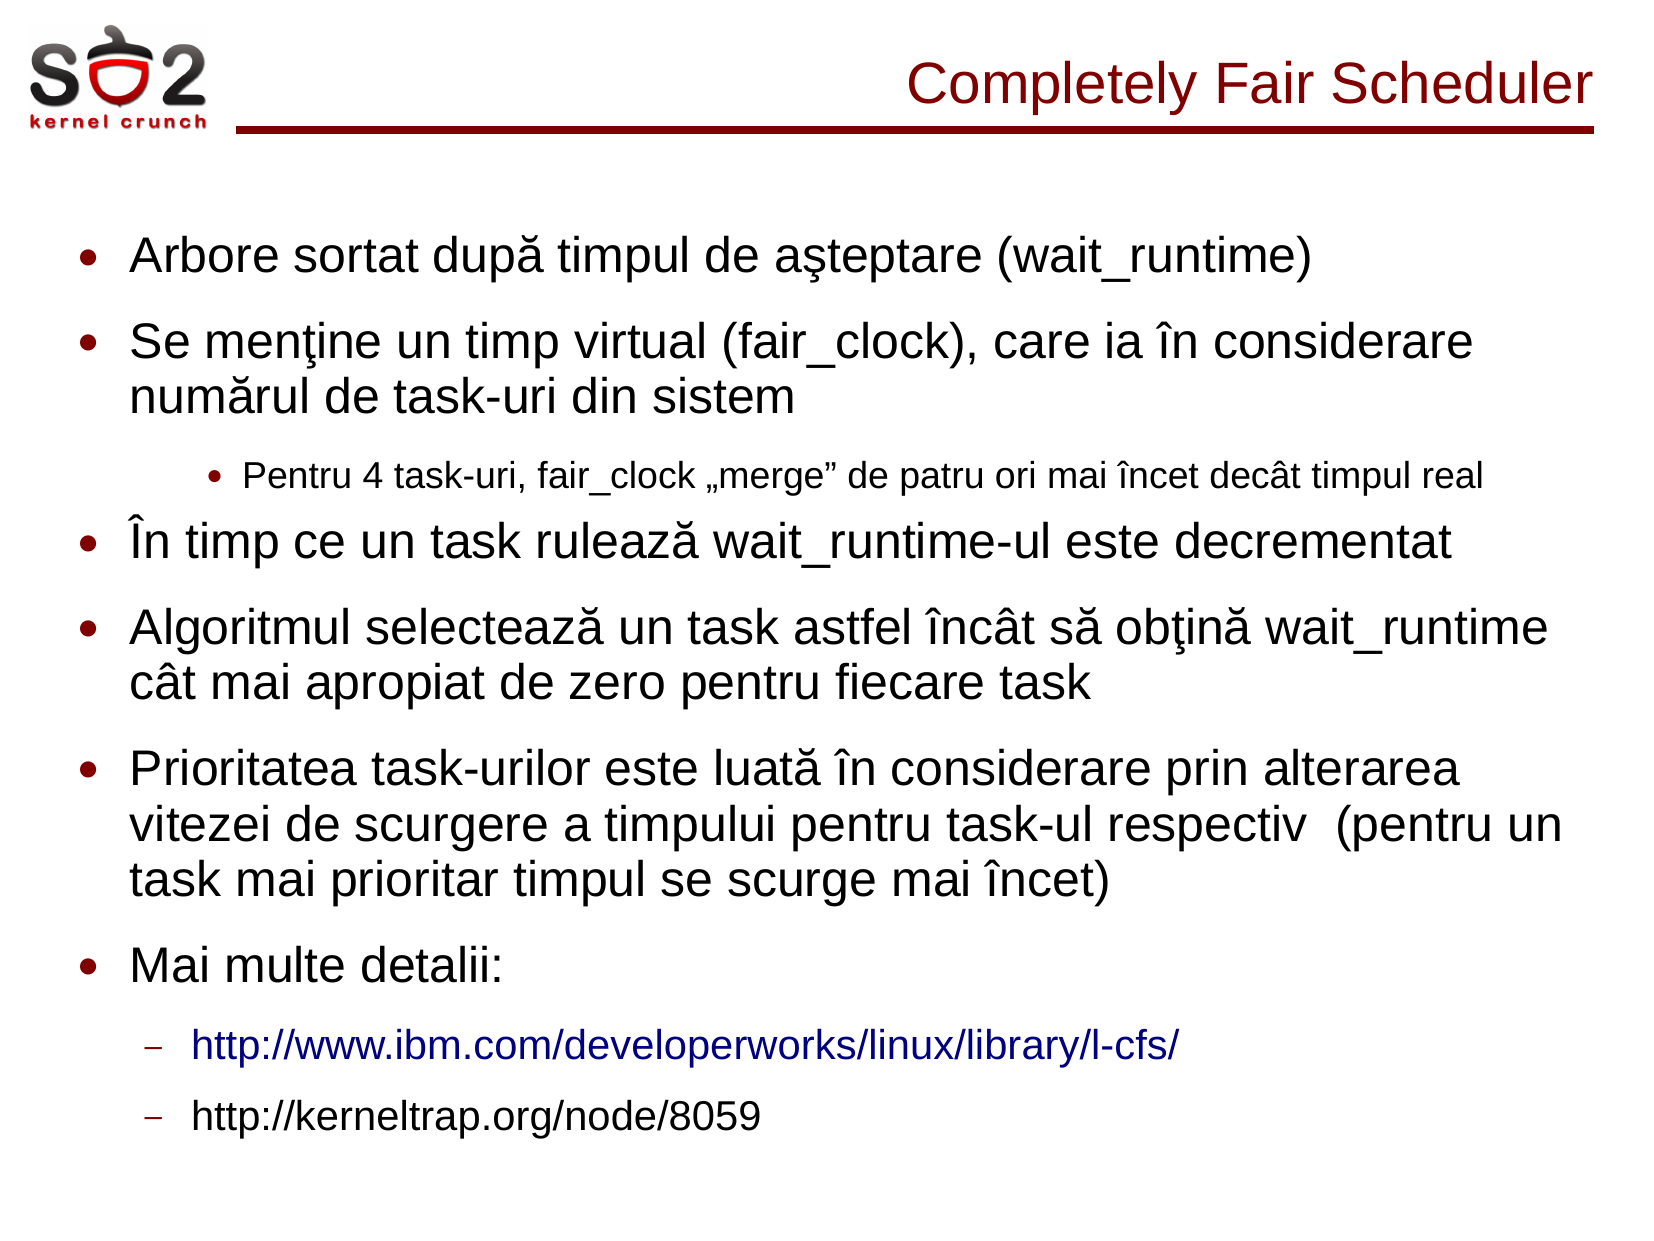

# Completely Fair Scheduler
Arbore sortat după timpul de aşteptare (wait_runtime)
Se menţine un timp virtual (fair_clock), care ia în considerare numărul de task-uri din sistem
Pentru 4 task-uri, fair_clock „merge” de patru ori mai încet decât timpul real
În timp ce un task rulează wait_runtime-ul este decrementat
Algoritmul selectează un task astfel încât să obţină wait_runtime cât mai apropiat de zero pentru fiecare task
Prioritatea task-urilor este luată în considerare prin alterarea vitezei de scurgere a timpului pentru task-ul respectiv (pentru un task mai prioritar timpul se scurge mai încet)
Mai multe detalii:
http://www.ibm.com/developerworks/linux/library/l-cfs/
http://kerneltrap.org/node/8059